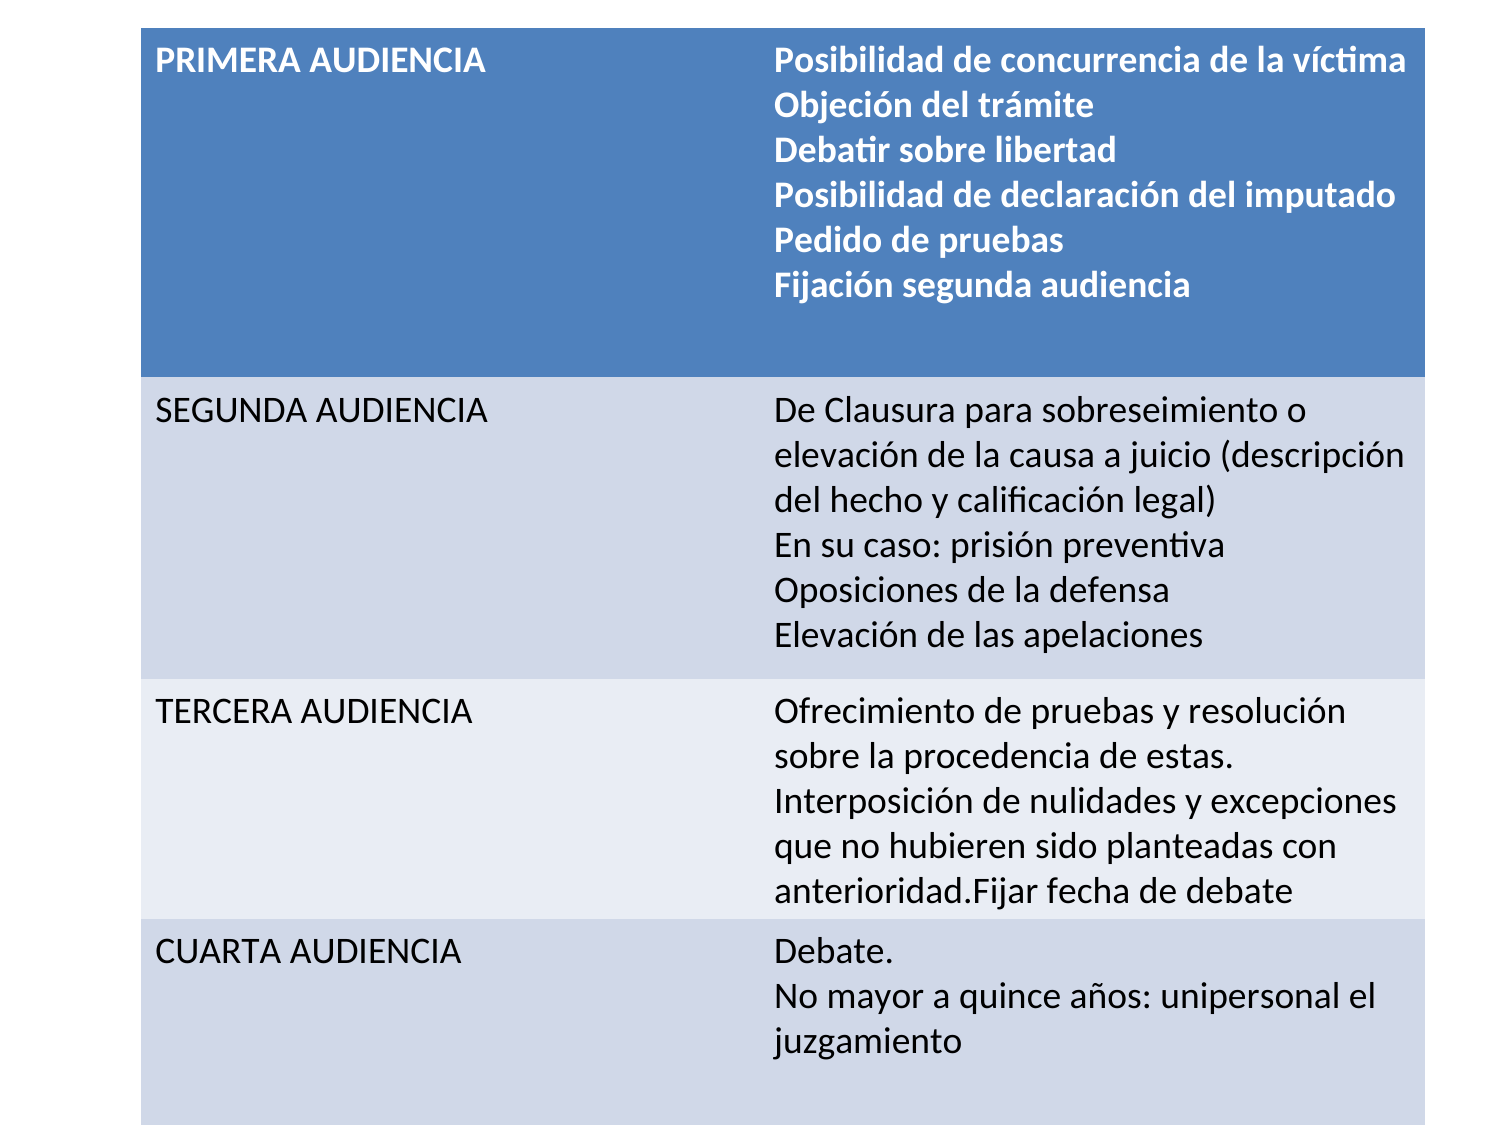

| PRIMERA AUDIENCIA | Posibilidad de concurrencia de la víctima Objeción del trámite Debatir sobre libertad Posibilidad de declaración del imputado Pedido de pruebas Fijación segunda audiencia |
| --- | --- |
| SEGUNDA AUDIENCIA | De Clausura para sobreseimiento o elevación de la causa a juicio (descripción del hecho y calificación legal) En su caso: prisión preventiva Oposiciones de la defensa Elevación de las apelaciones |
| TERCERA AUDIENCIA | Ofrecimiento de pruebas y resolución sobre la procedencia de estas. Interposición de nulidades y excepciones que no hubieren sido planteadas con anterioridad.Fijar fecha de debate |
| CUARTA AUDIENCIA | Debate. No mayor a quince años: unipersonal el juzgamiento |